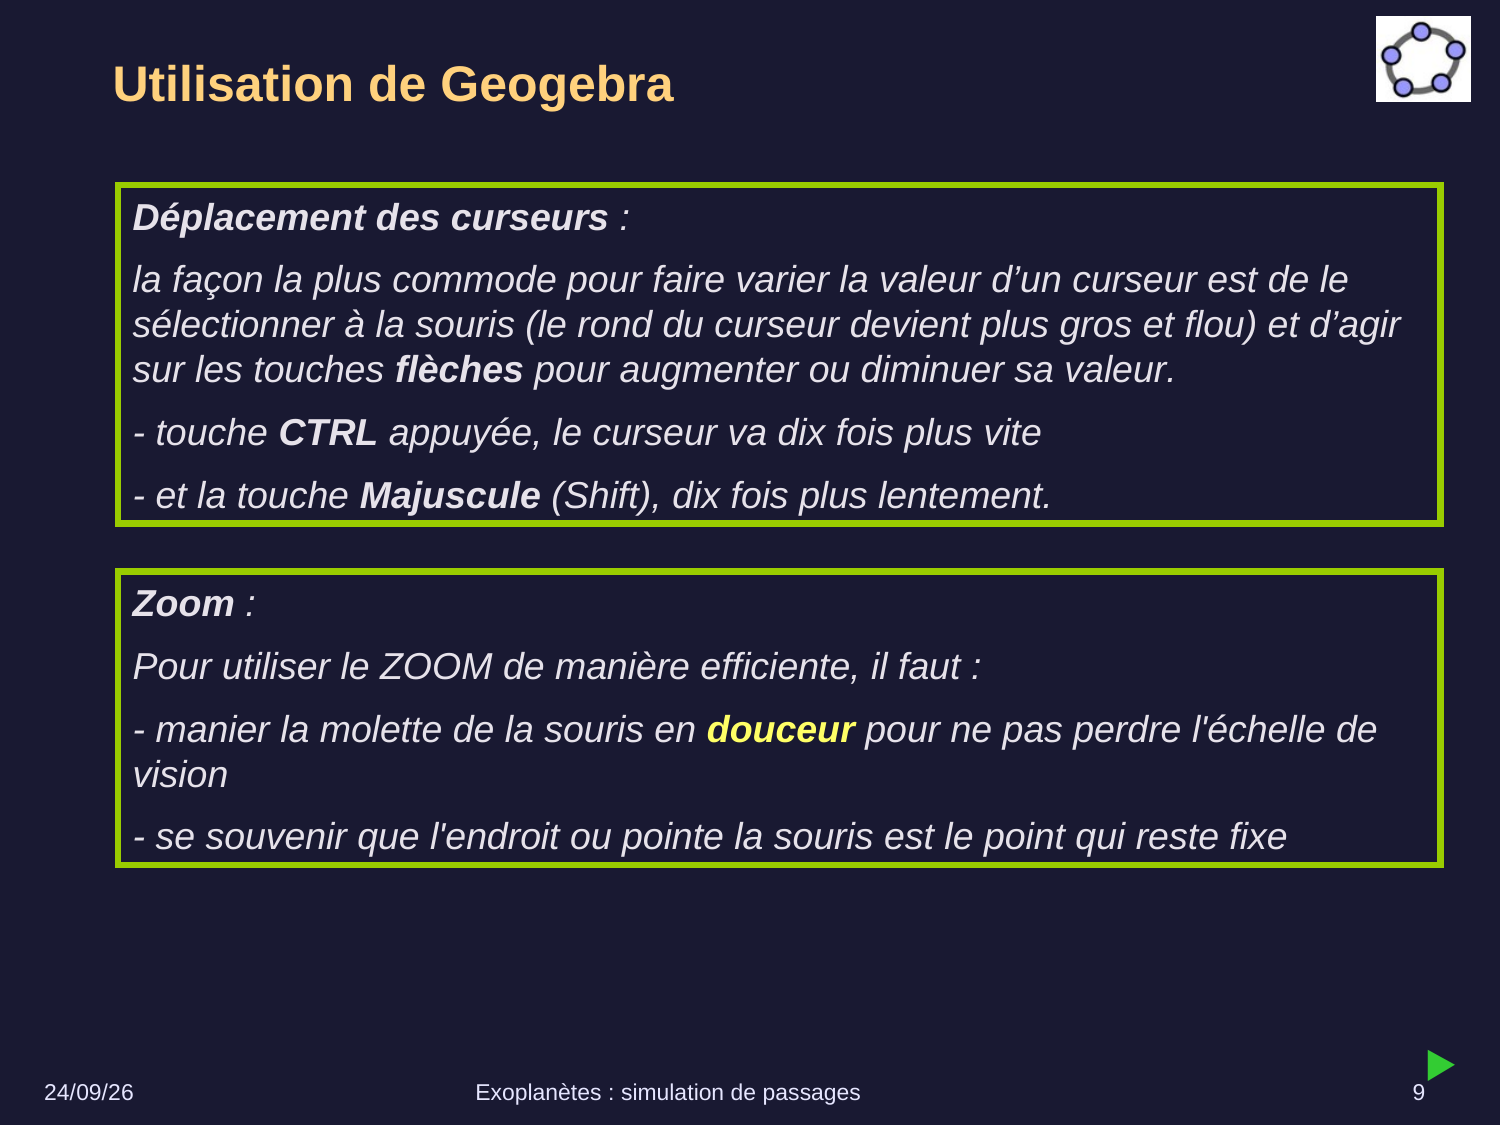

Utilisation de Geogebra
Déplacement des curseurs :
la façon la plus commode pour faire varier la valeur d’un curseur est de le sélectionner à la souris (le rond du curseur devient plus gros et flou) et d’agir sur les touches flèches pour augmenter ou diminuer sa valeur.
- touche CTRL appuyée, le curseur va dix fois plus vite
- et la touche Majuscule (Shift), dix fois plus lentement.
Zoom :
Pour utiliser le ZOOM de manière efficiente, il faut :
- manier la molette de la souris en douceur pour ne pas perdre l'échelle de vision
- se souvenir que l'endroit ou pointe la souris est le point qui reste fixe

Exoplanètes : simulation de passages
9